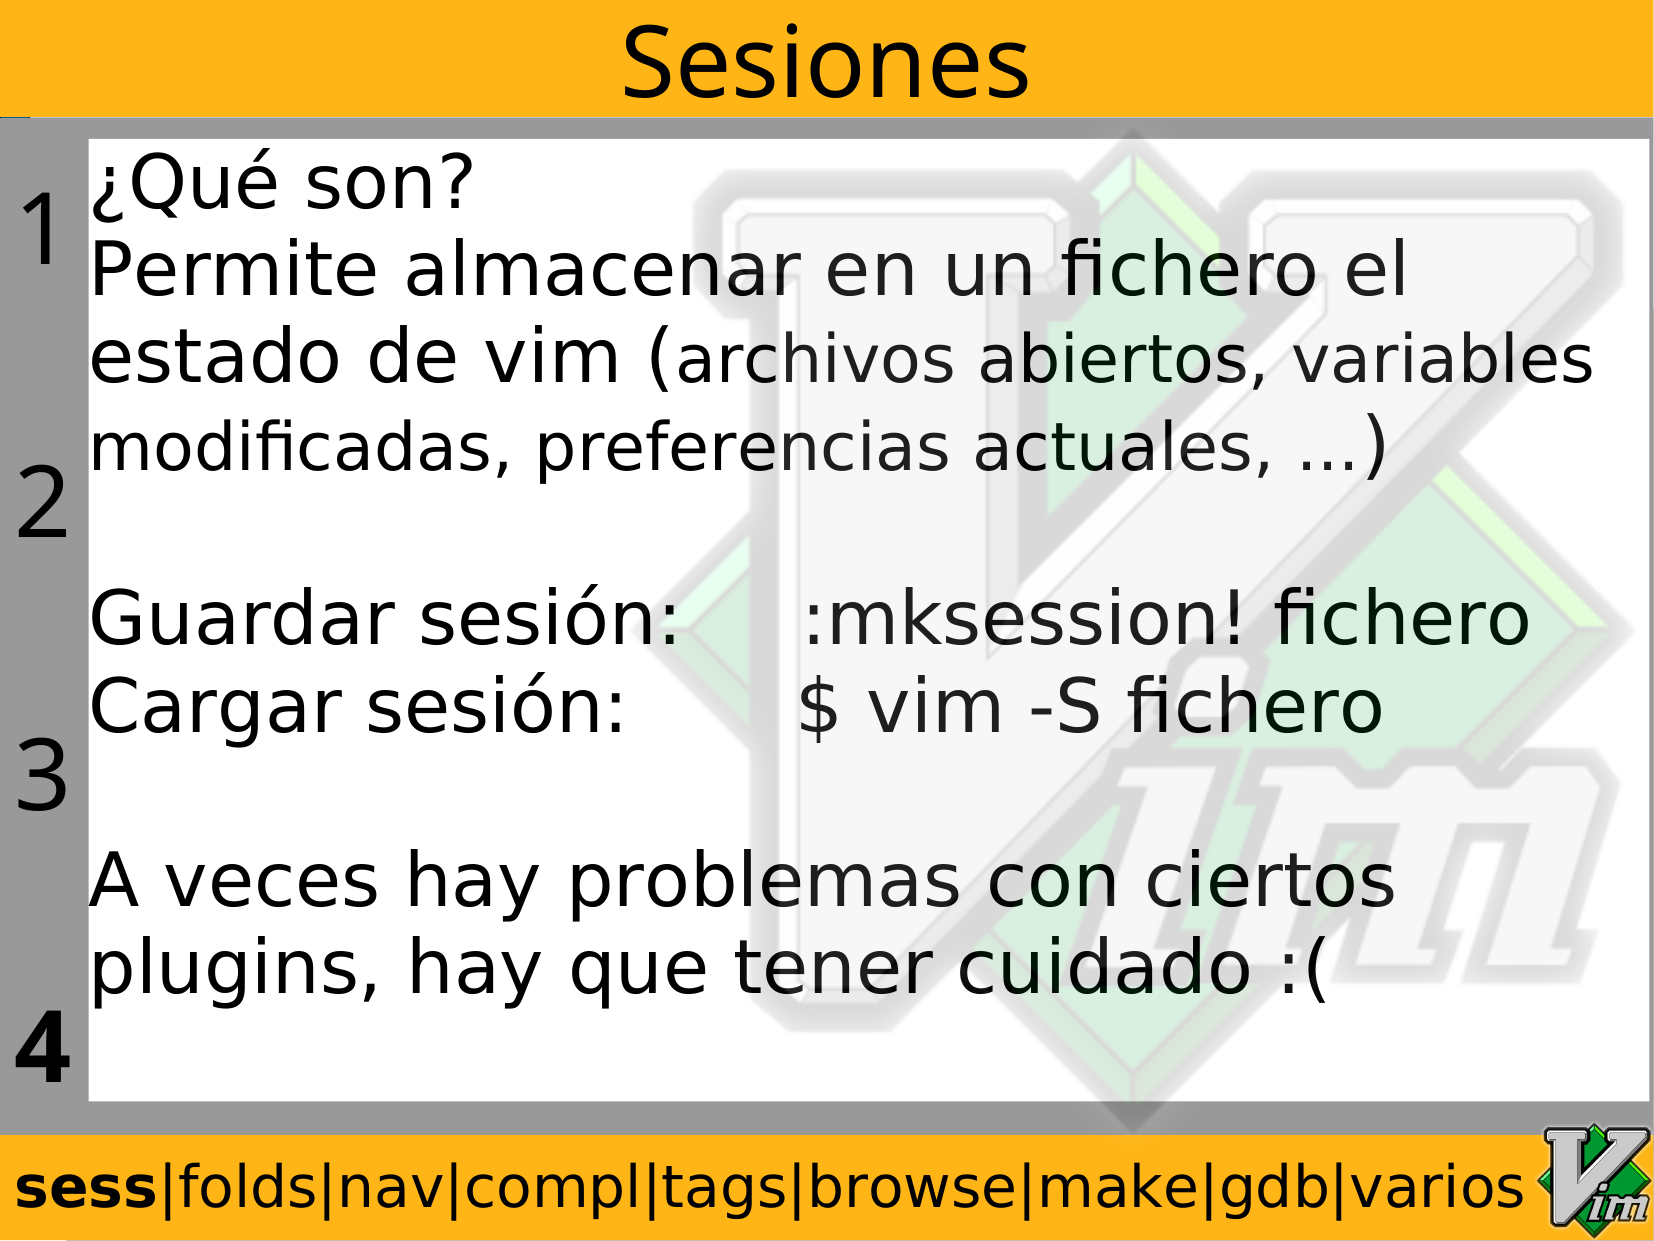

Sesiones
1 - Introducción
2 - Novatos
3 - Power Users
4 -Desarrolladores
¿Qué son?
Permite almacenar en un fichero el estado de vim (archivos abiertos, variables modificadas, preferencias actuales, ...)
Guardar sesión: :mksession! fichero
Cargar sesión: $ vim -S fichero
A veces hay problemas con ciertos plugins, hay que tener cuidado :(
sess|folds|nav|compl|tags|browse|make|gdb|varios